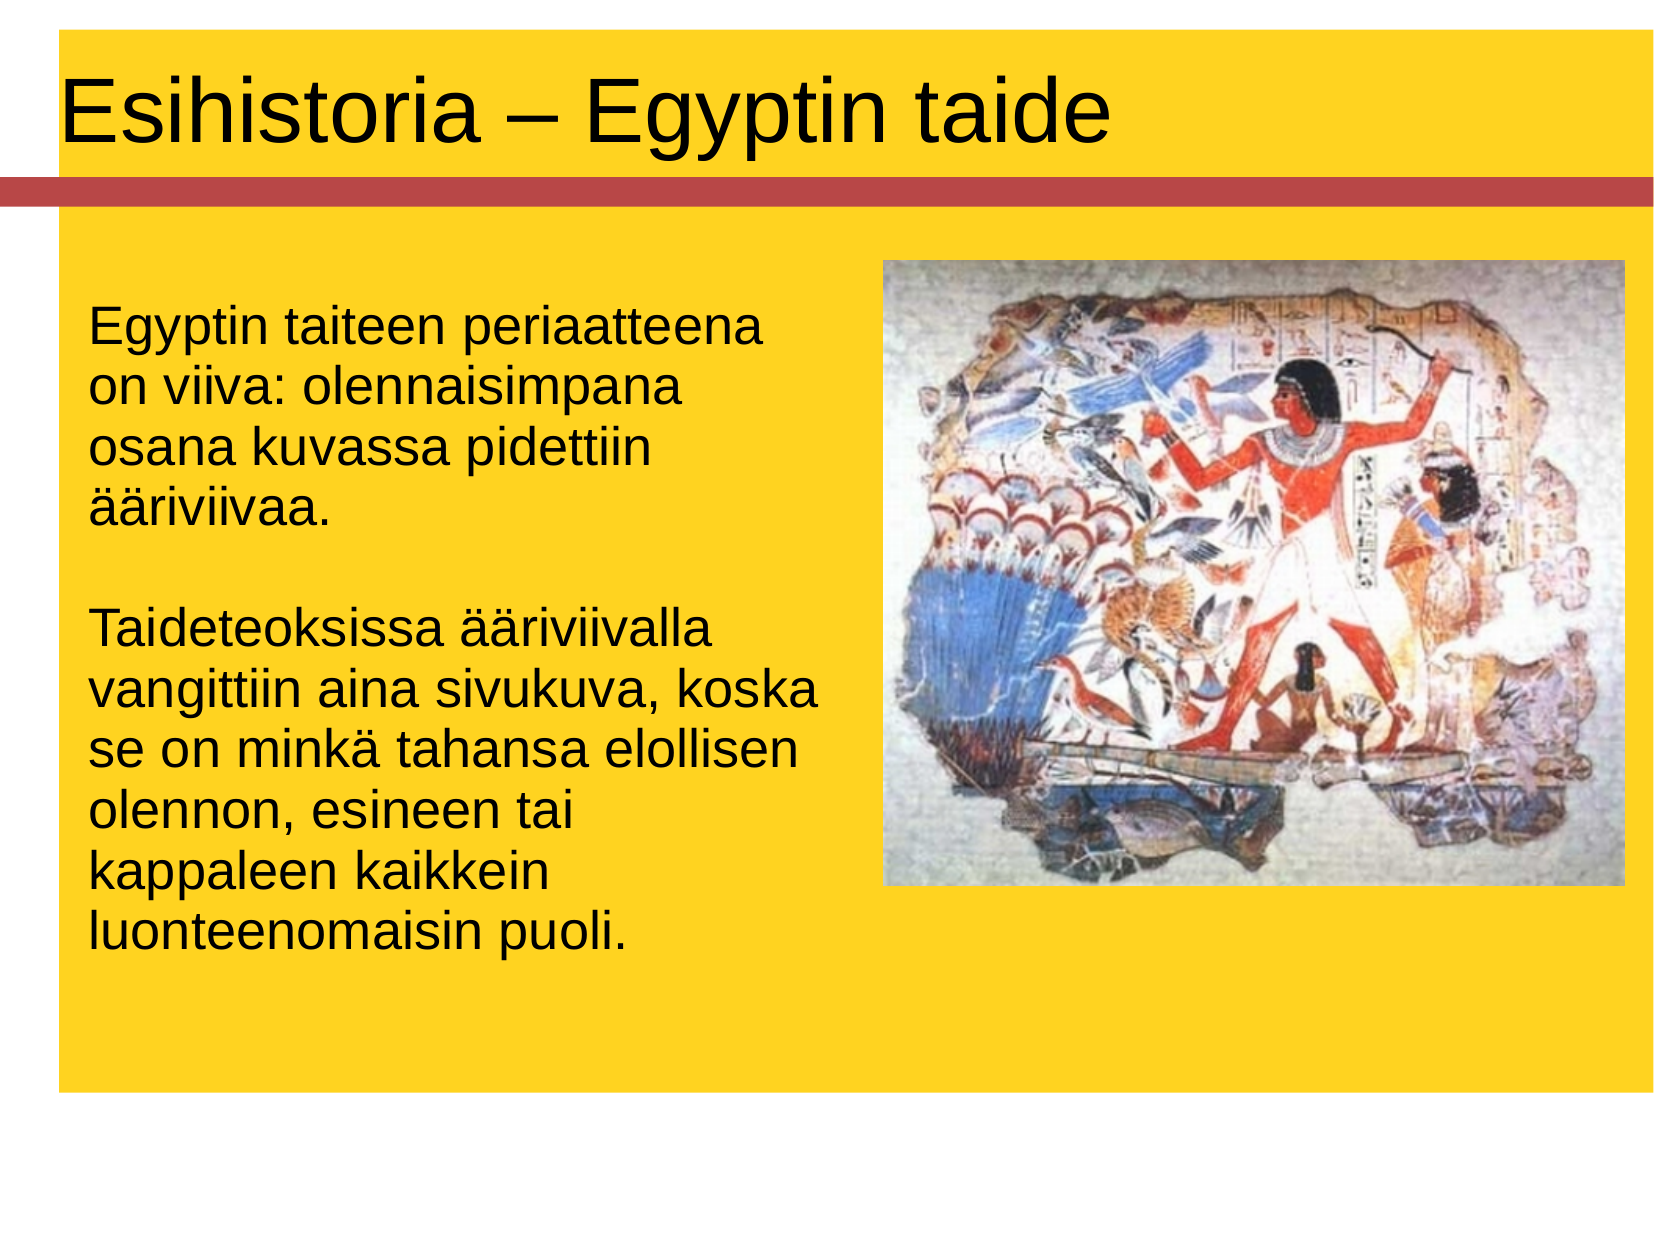

# Esihistoria – Egyptin taide
Egyptin taiteen periaatteena on viiva: olennaisimpana osana kuvassa pidettiin ääriviivaa.
Taideteoksissa ääriviivalla vangittiin aina sivukuva, koska se on minkä tahansa elollisen olennon, esineen tai kappaleen kaikkein luonteenomaisin puoli.